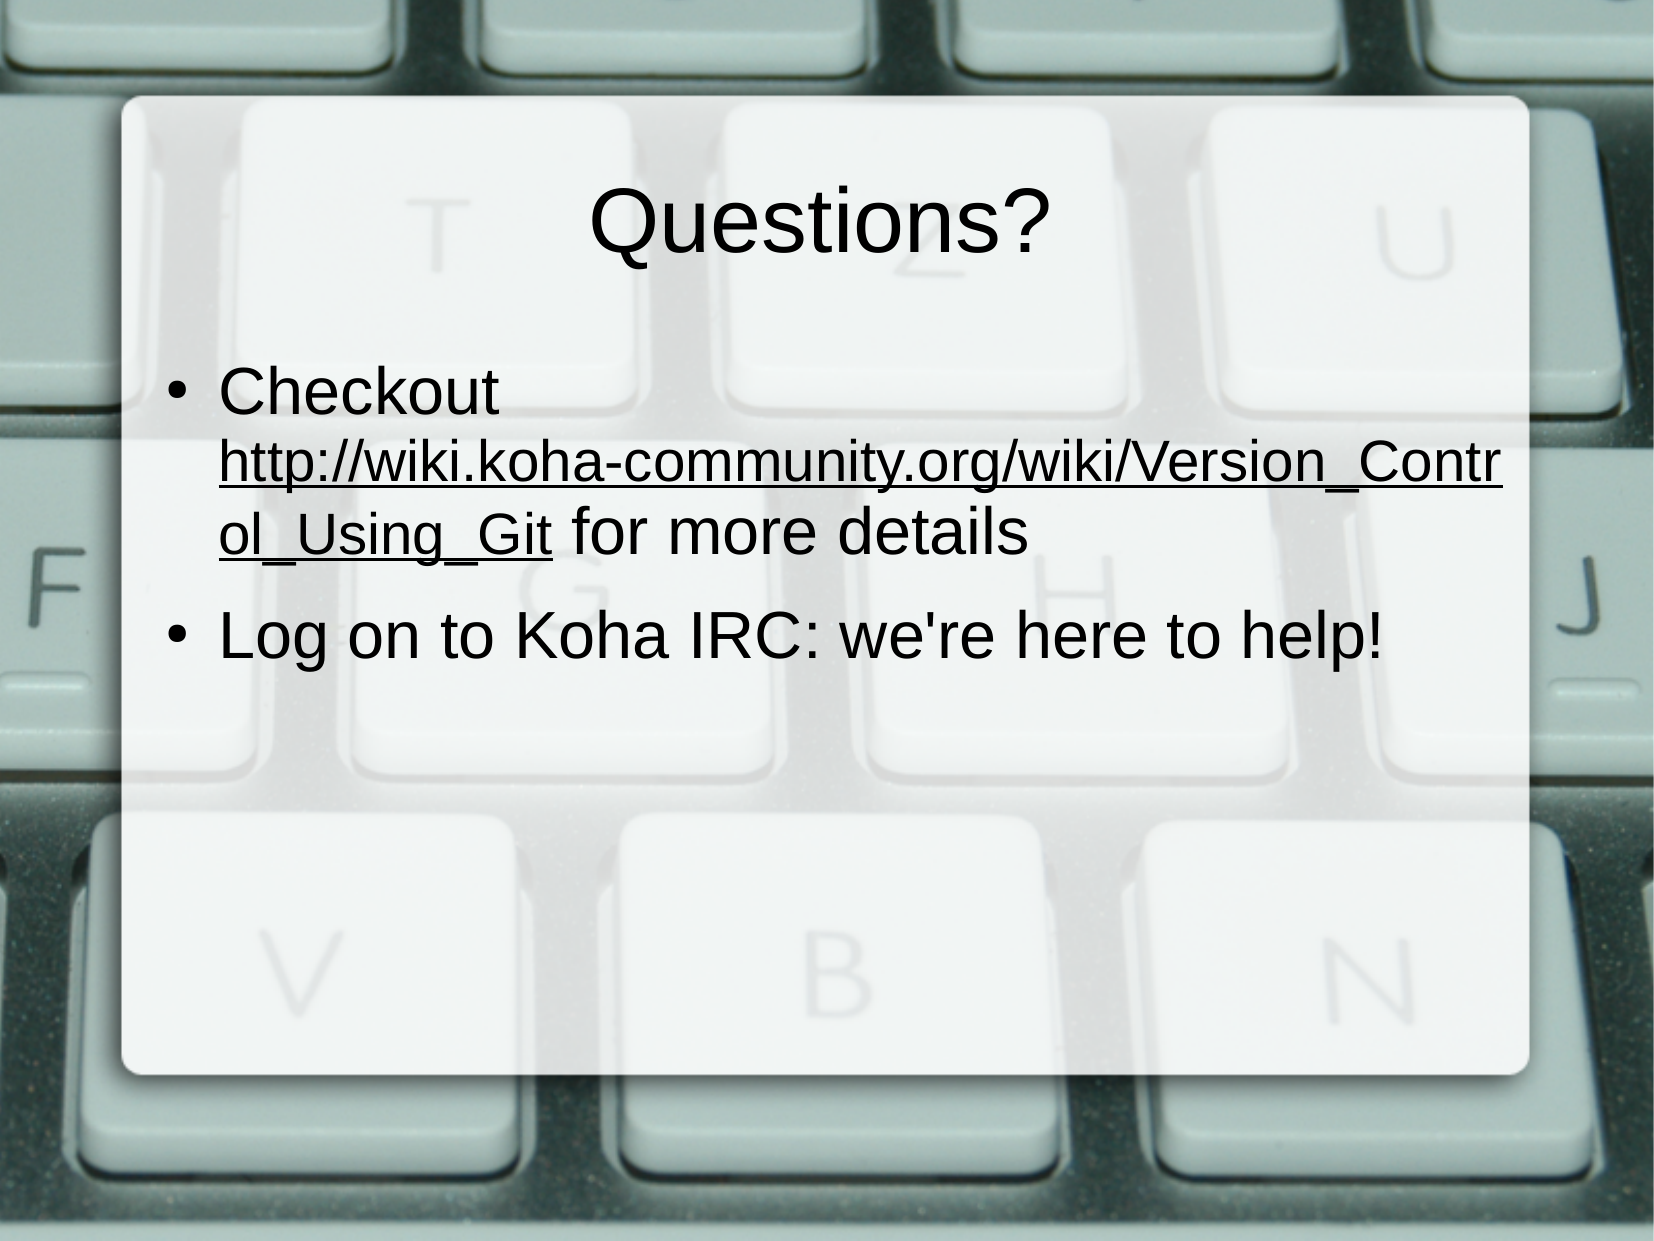

# Questions?
Checkout http://wiki.koha-community.org/wiki/Version_Control_Using_Git for more details
Log on to Koha IRC: we're here to help!